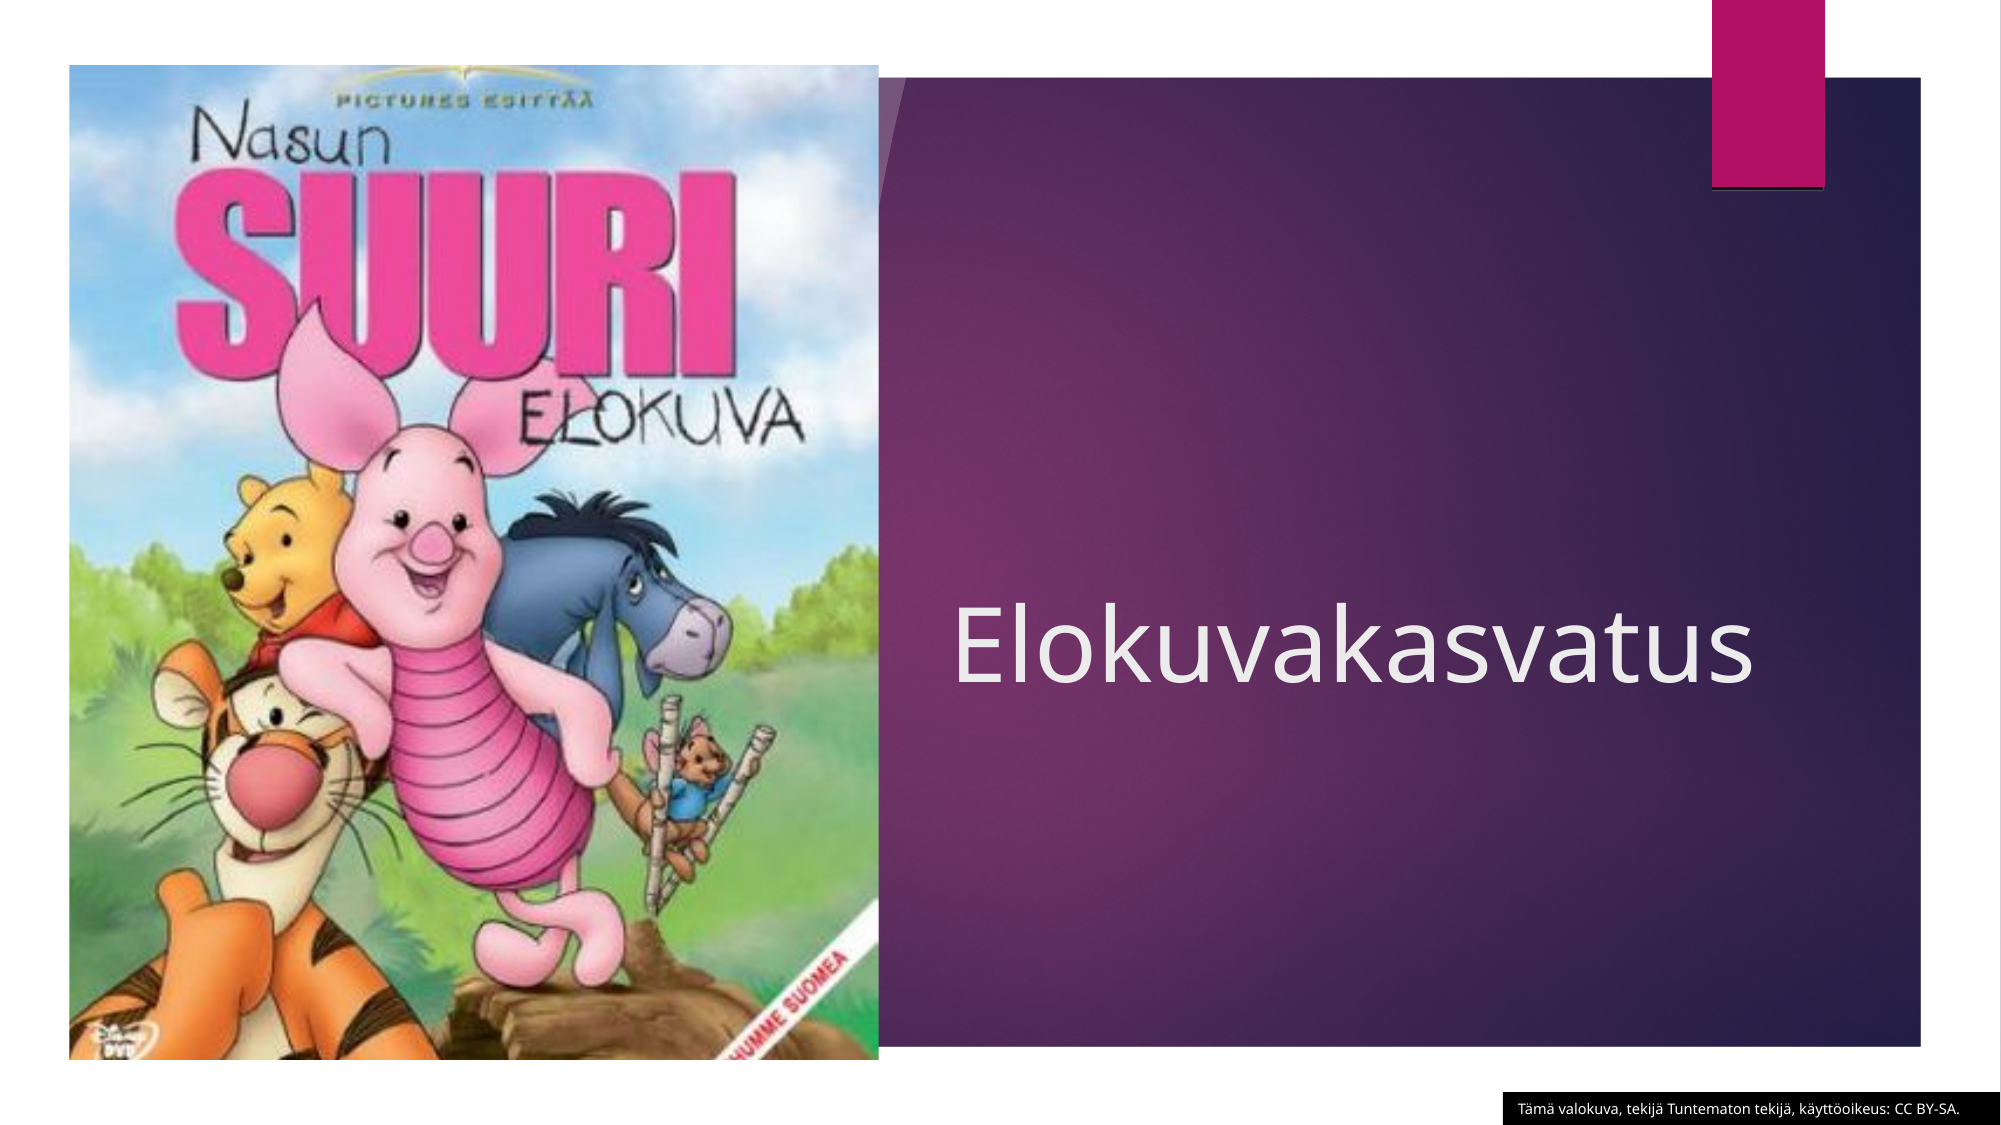

# Elokuvakasvatus
Tämä valokuva, tekijä Tuntematon tekijä, käyttöoikeus: CC BY-SA.